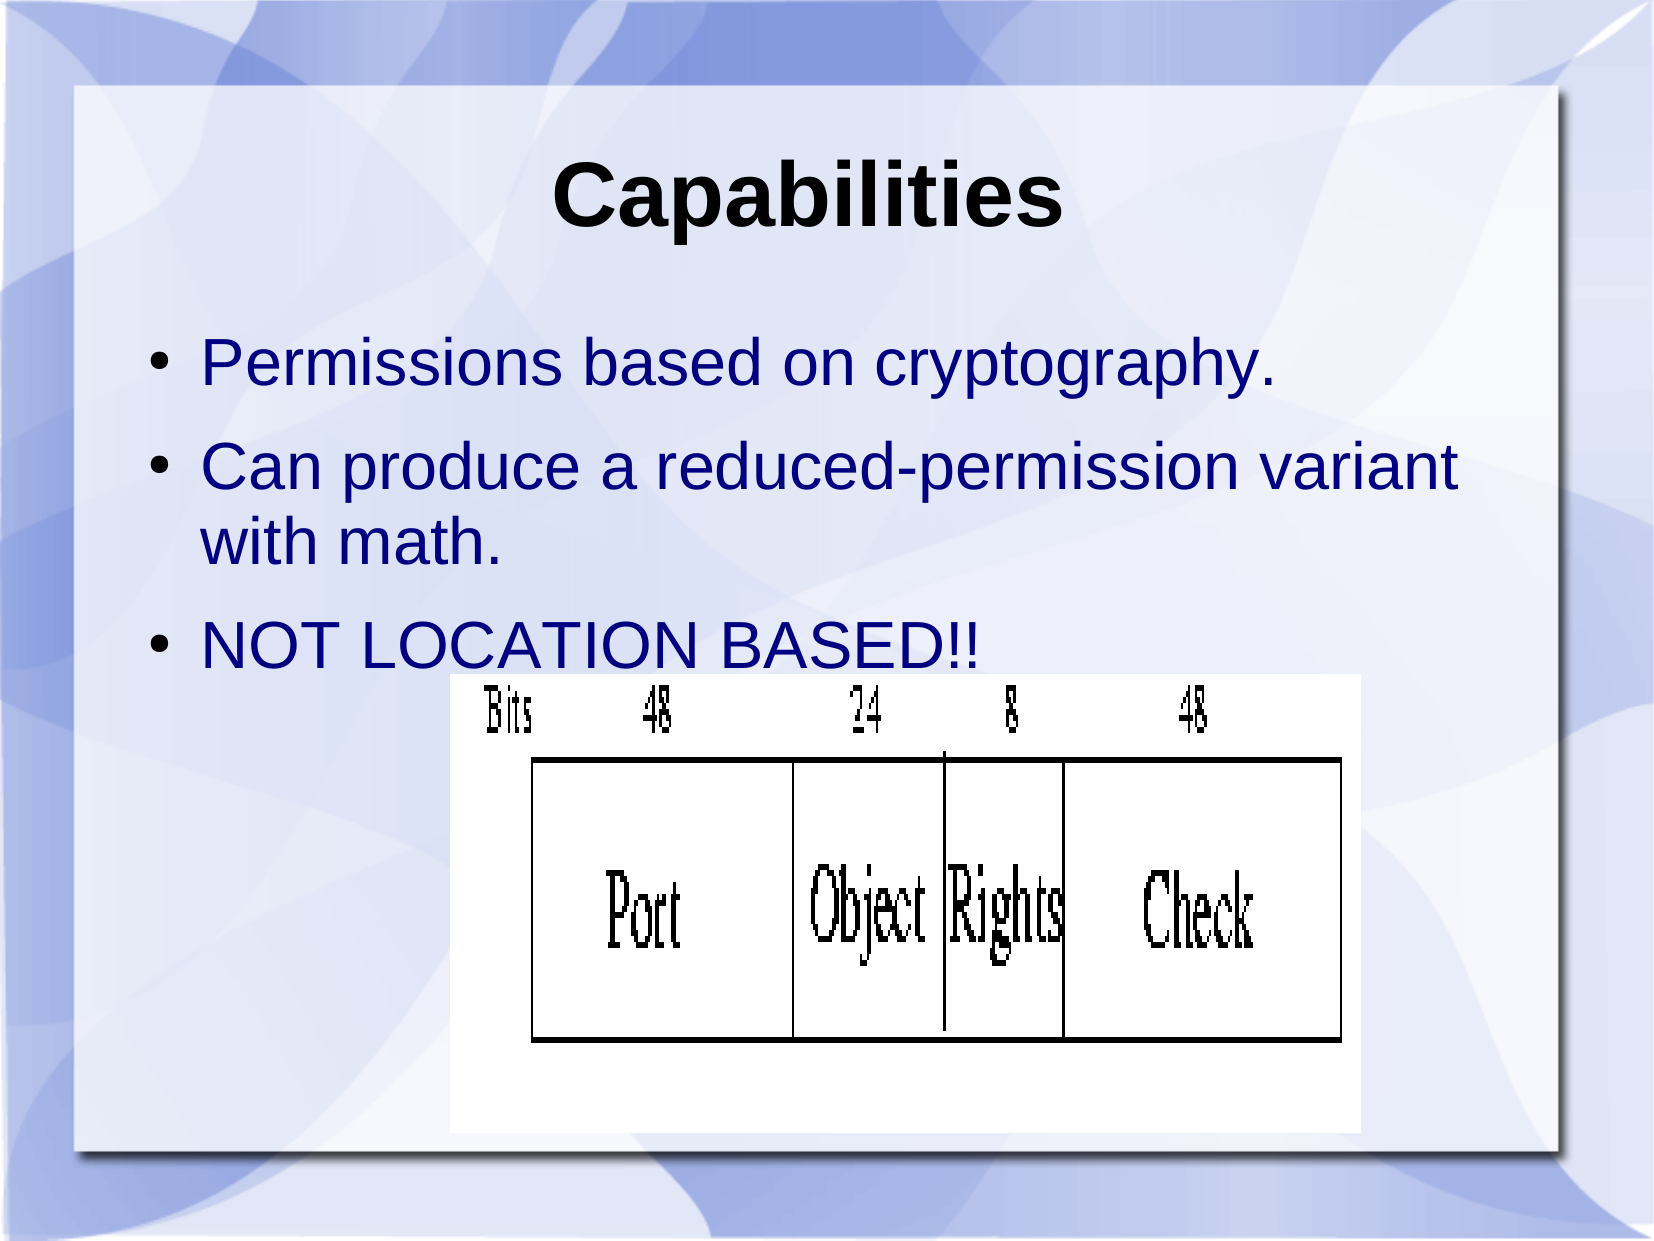

# Capabilities
Permissions based on cryptography.
Can produce a reduced-permission variant with math.
NOT LOCATION BASED!!